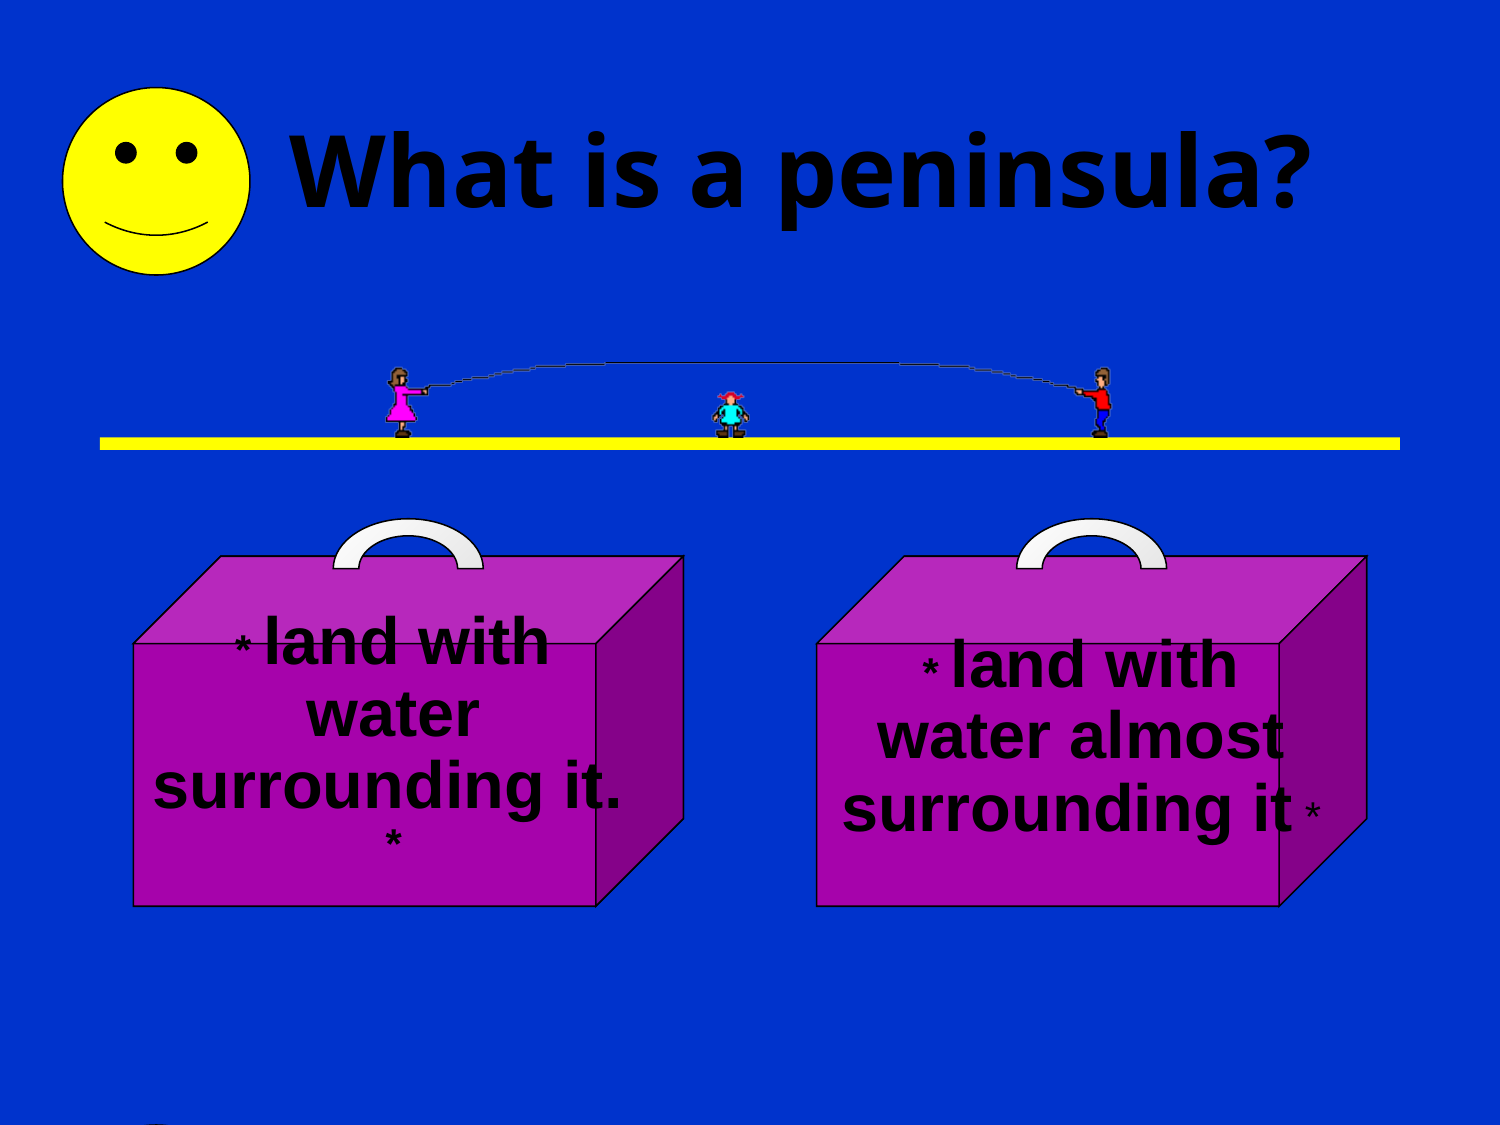

# What is a peninsula?
* land with water surrounding it. *
* land with water almost surrounding it *